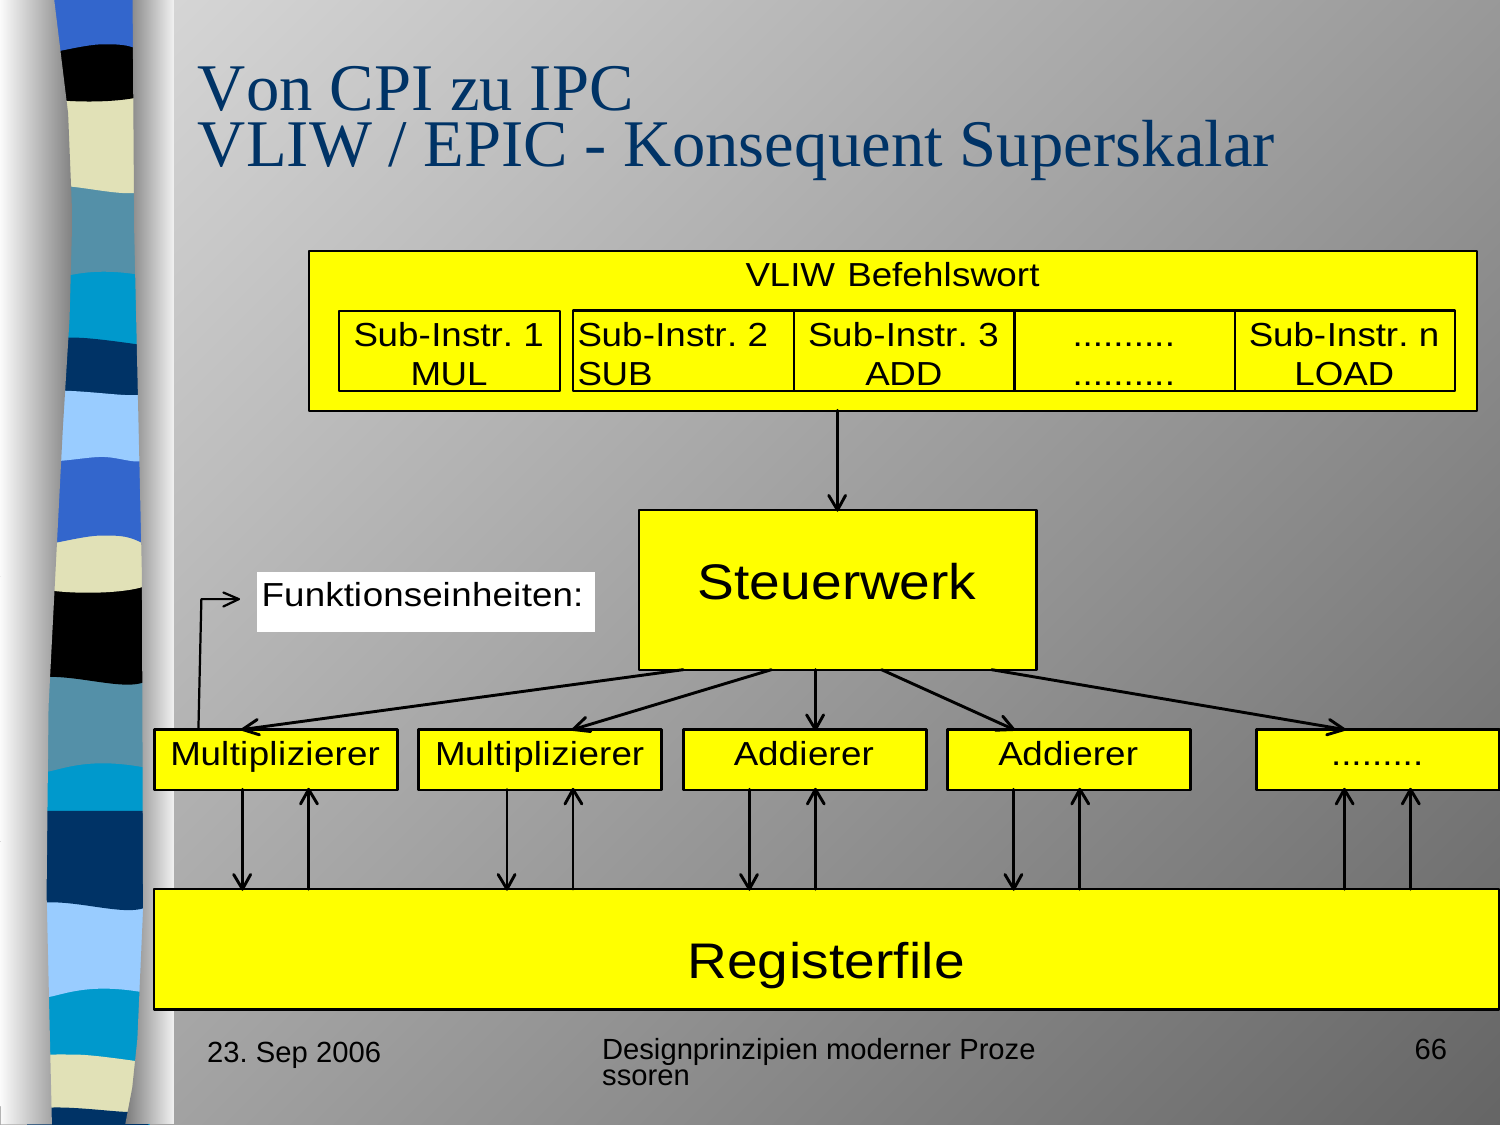

# Von CPI zu IPC VLIW / EPIC - Konsequent Superskalar
Designprinzipien moderner Prozessoren
66